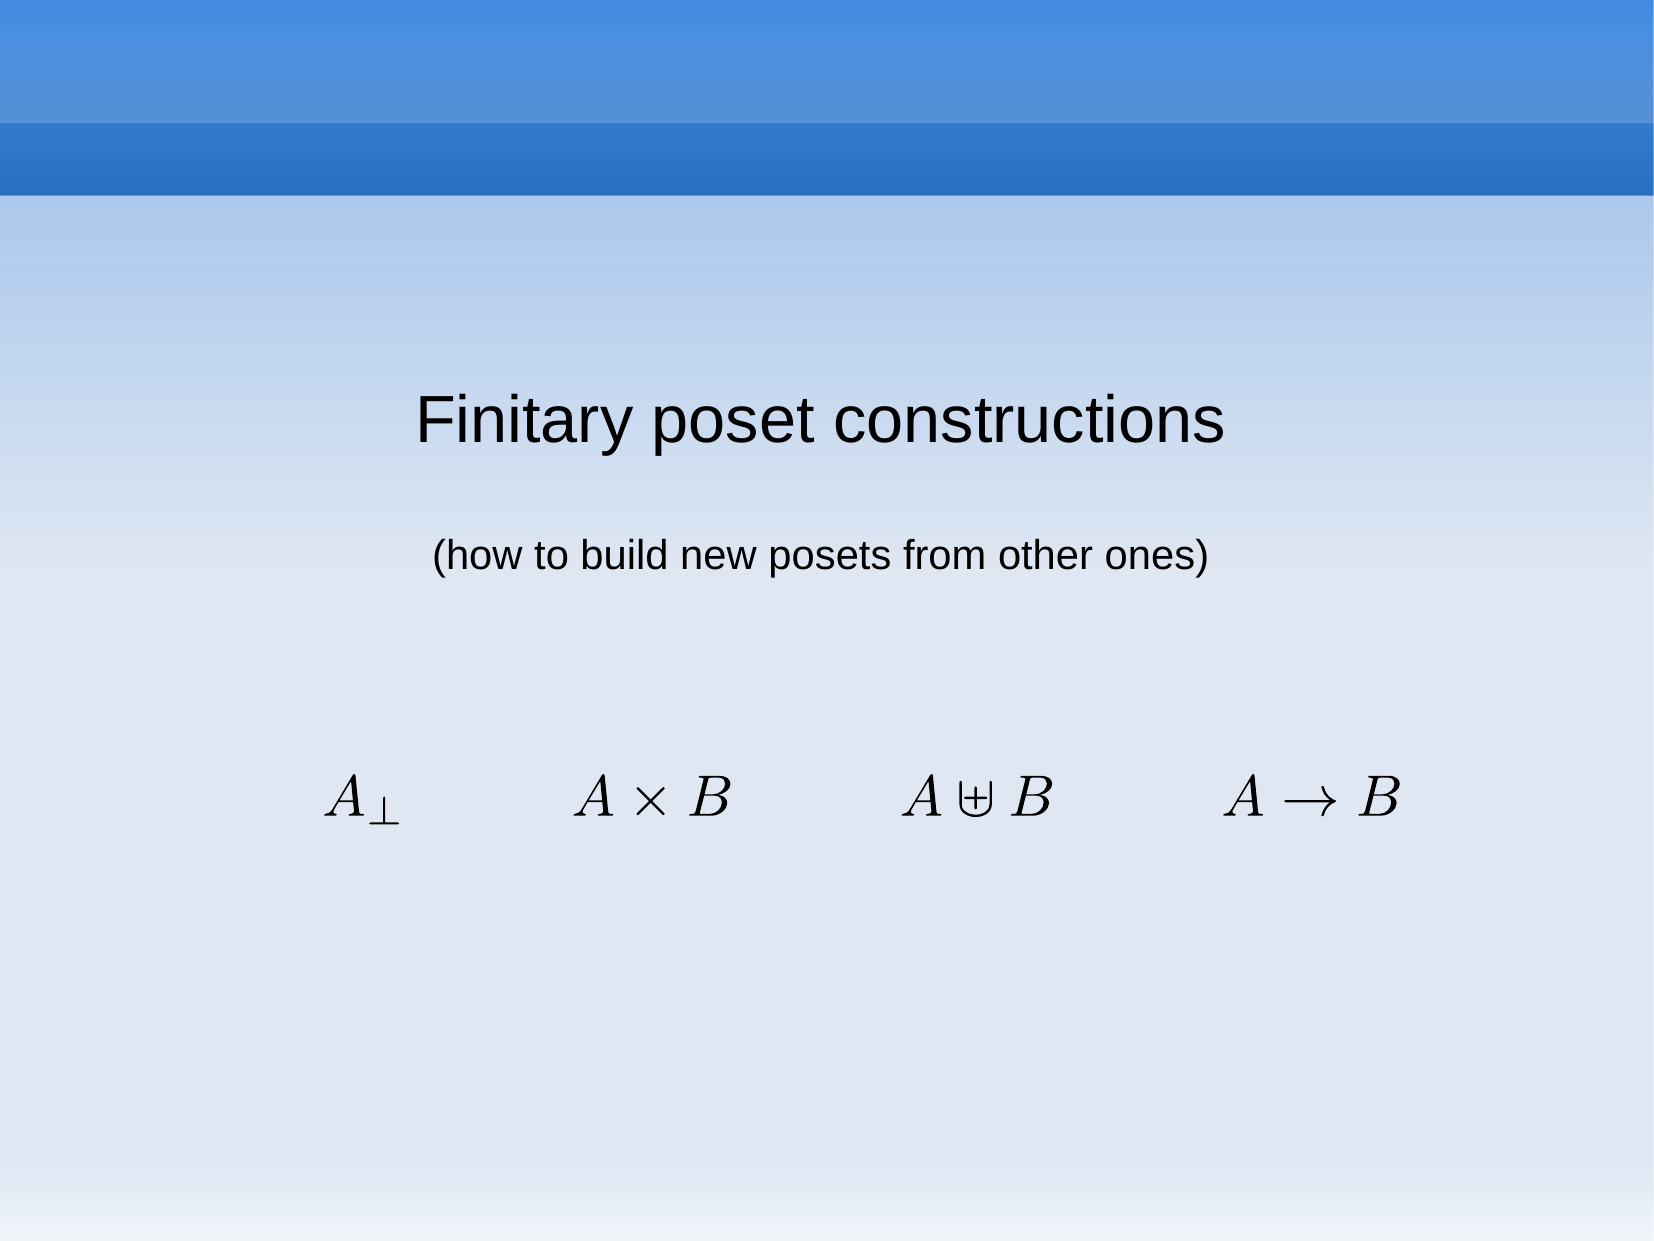

# Finitary poset constructions
(how to build new posets from other ones)